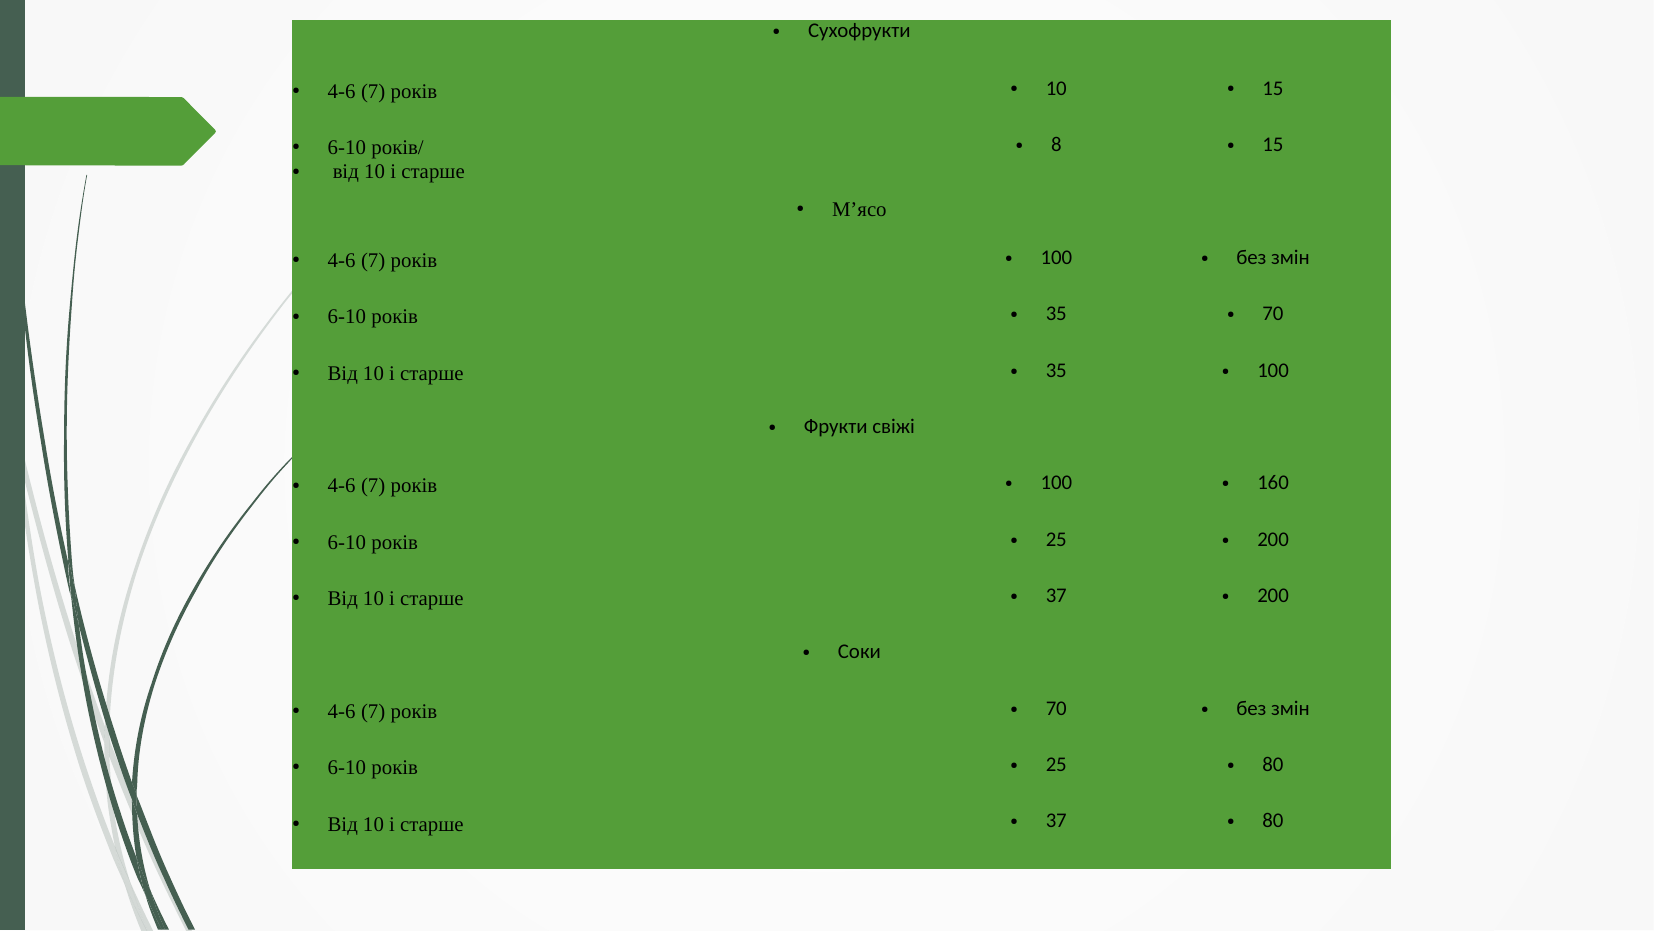

| Сухофрукти | | |
| --- | --- | --- |
| 4-6 (7) років | 10 | 15 |
| 6-10 років/ від 10 і старше | 8 | 15 |
| М’ясо | | |
| 4-6 (7) років | 100 | без змін |
| 6-10 років | 35 | 70 |
| Від 10 і старше | 35 | 100 |
| Фрукти свіжі | | |
| 4-6 (7) років | 100 | 160 |
| 6-10 років | 25 | 200 |
| Від 10 і старше | 37 | 200 |
| Соки | | |
| 4-6 (7) років | 70 | без змін |
| 6-10 років | 25 | 80 |
| Від 10 і старше | 37 | 80 |